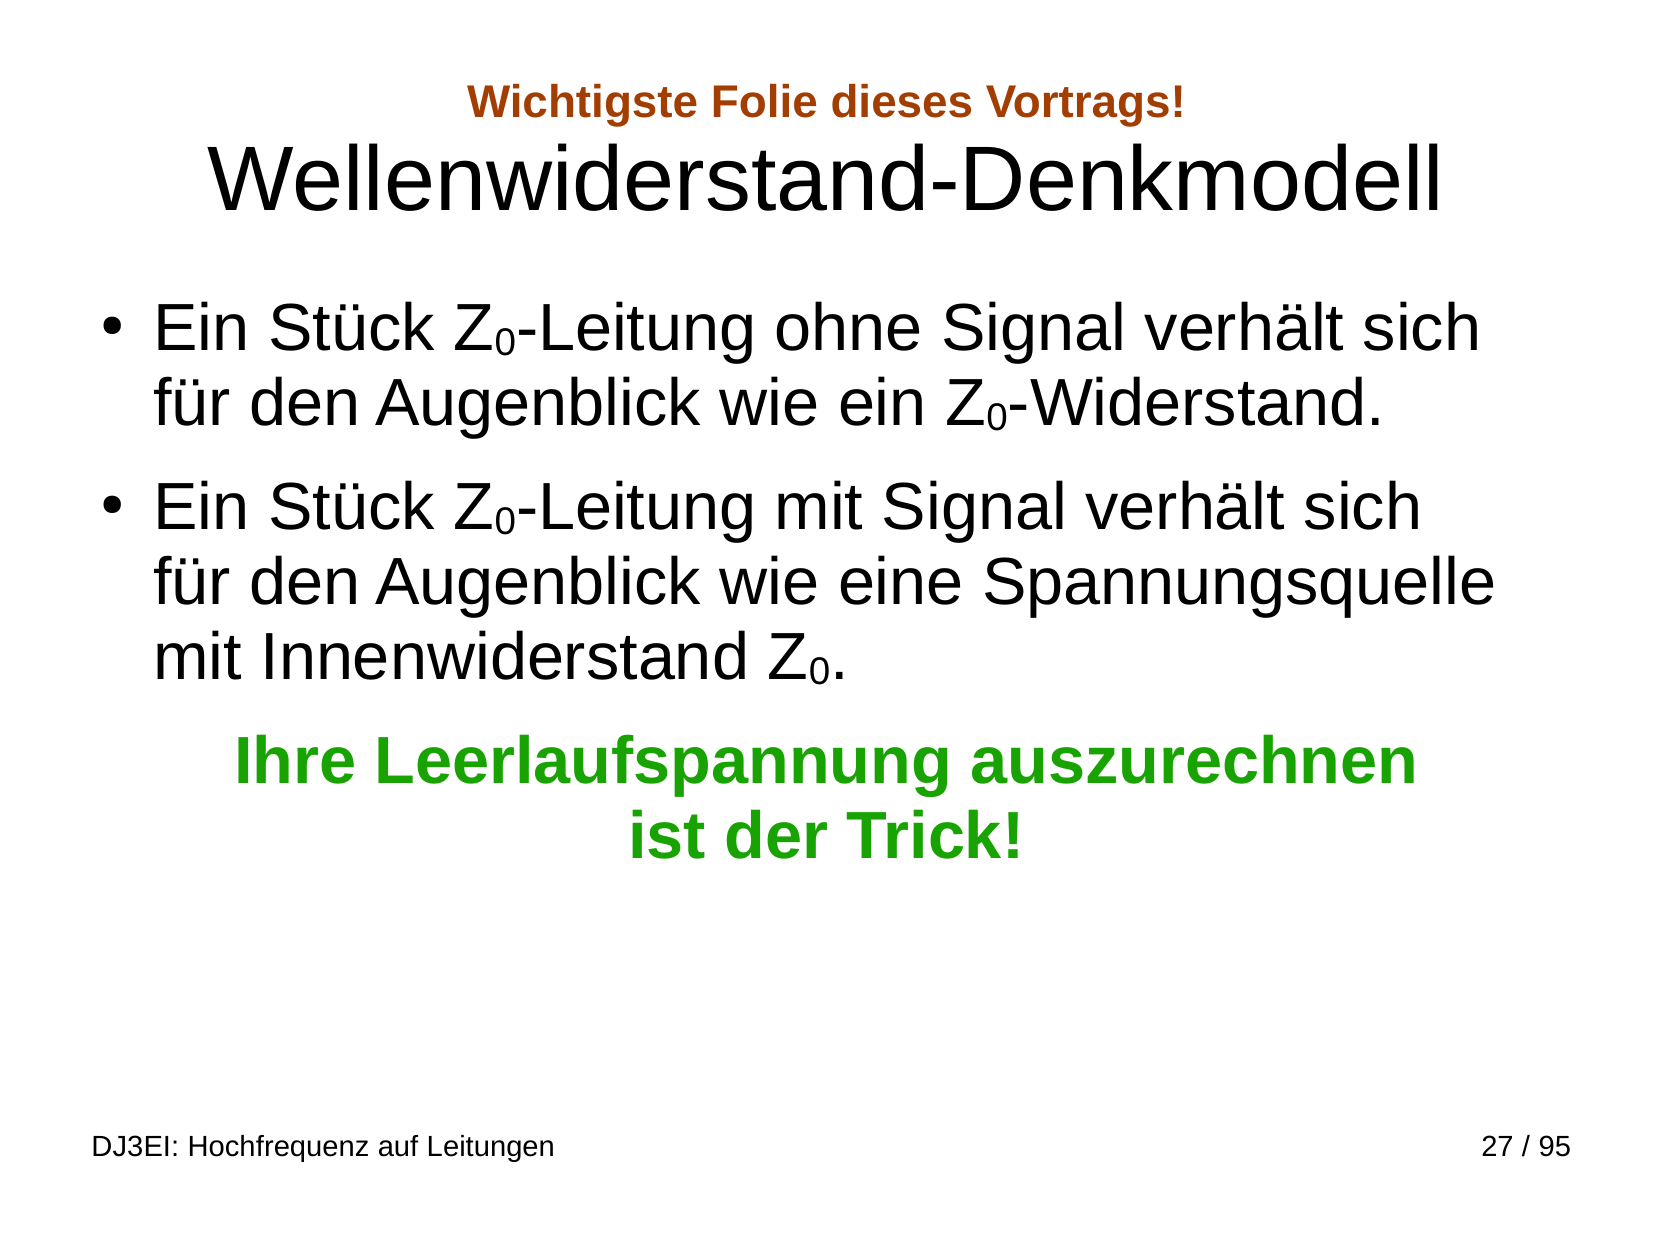

# Wichtigste Folie dieses Vortrags! Wellenwiderstand-Denkmodell
Ein Stück Z0-Leitung ohne Signal verhält sich
für den Augenblick wie ein Z0-Widerstand.
Ein Stück Z0-Leitung mit Signal verhält sich
für den Augenblick wie eine Spannungsquelle mit Innenwiderstand Z0.
Ihre Leerlaufspannung auszurechnen
ist der Trick!